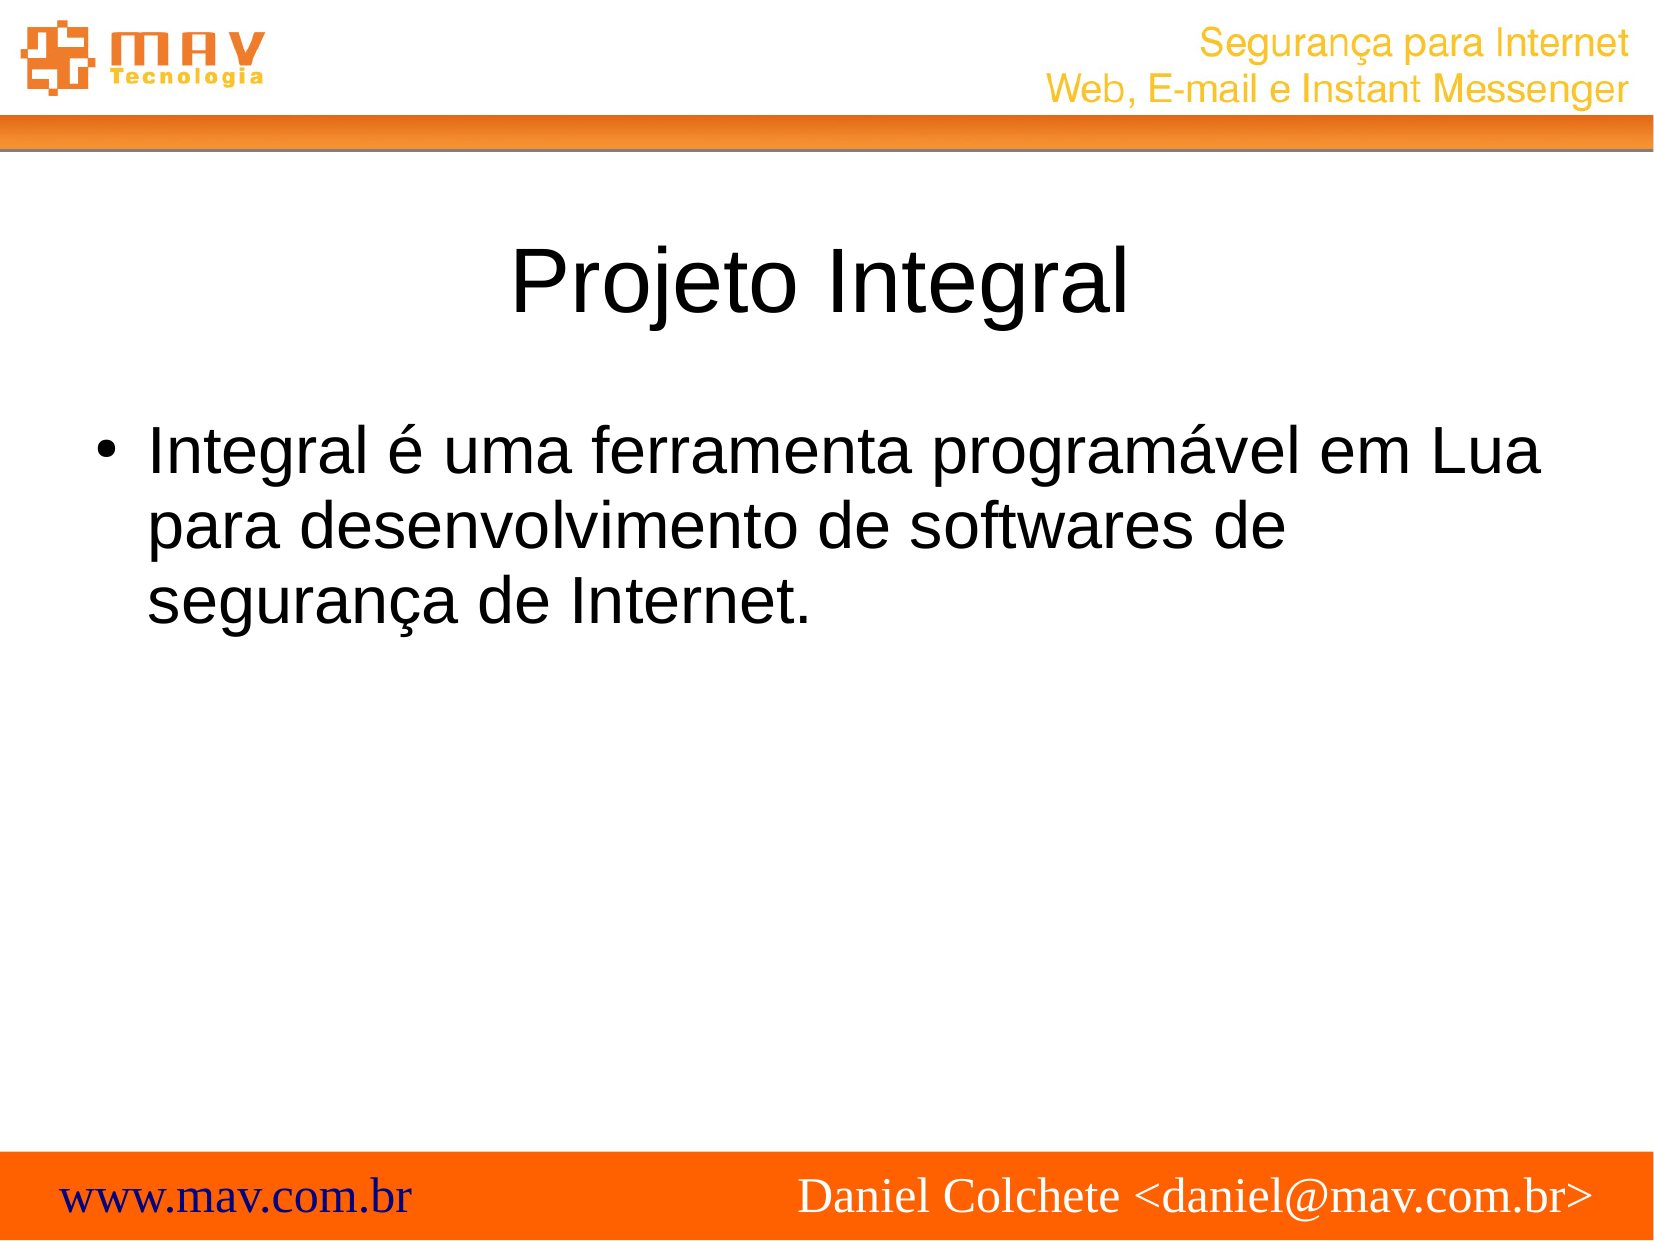

# Projeto Integral
Integral é uma ferramenta programável em Lua para desenvolvimento de softwares de segurança de Internet.